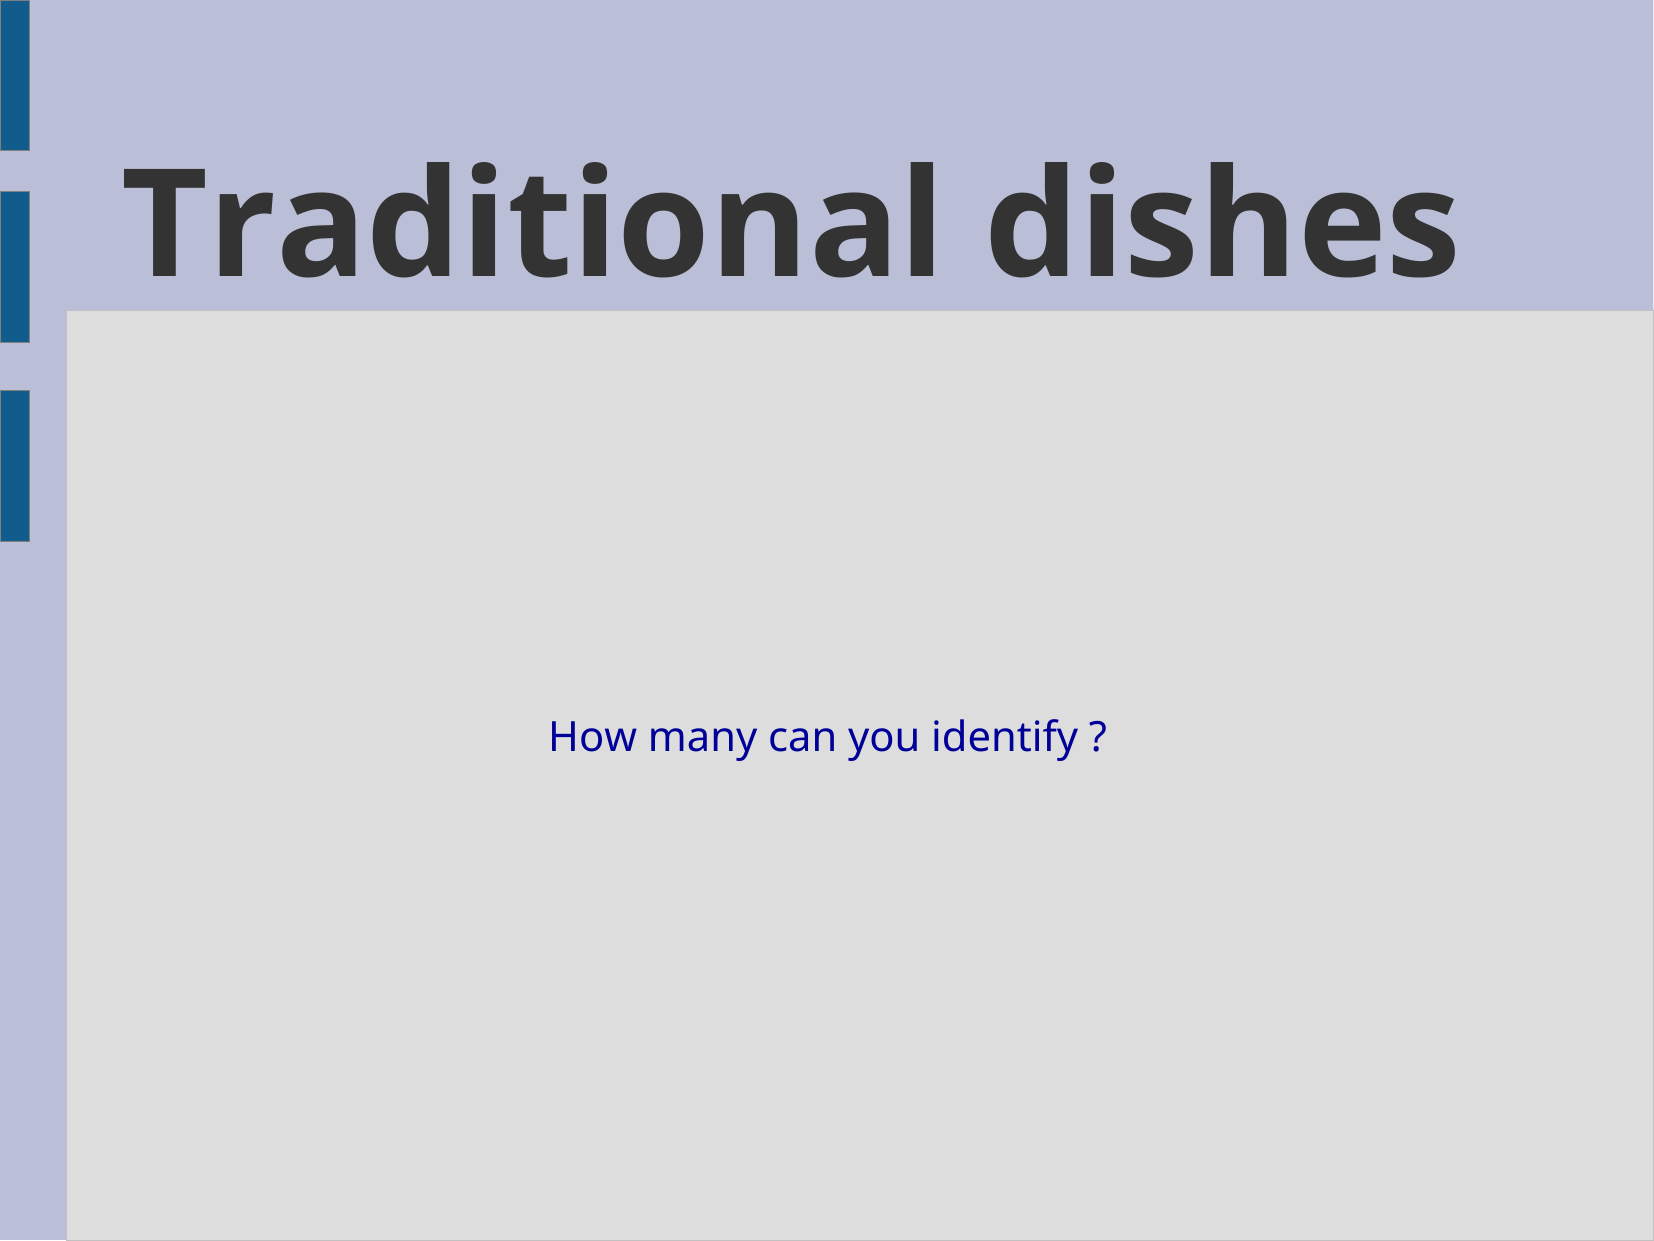

# Traditional dishes
How many can you identify ?